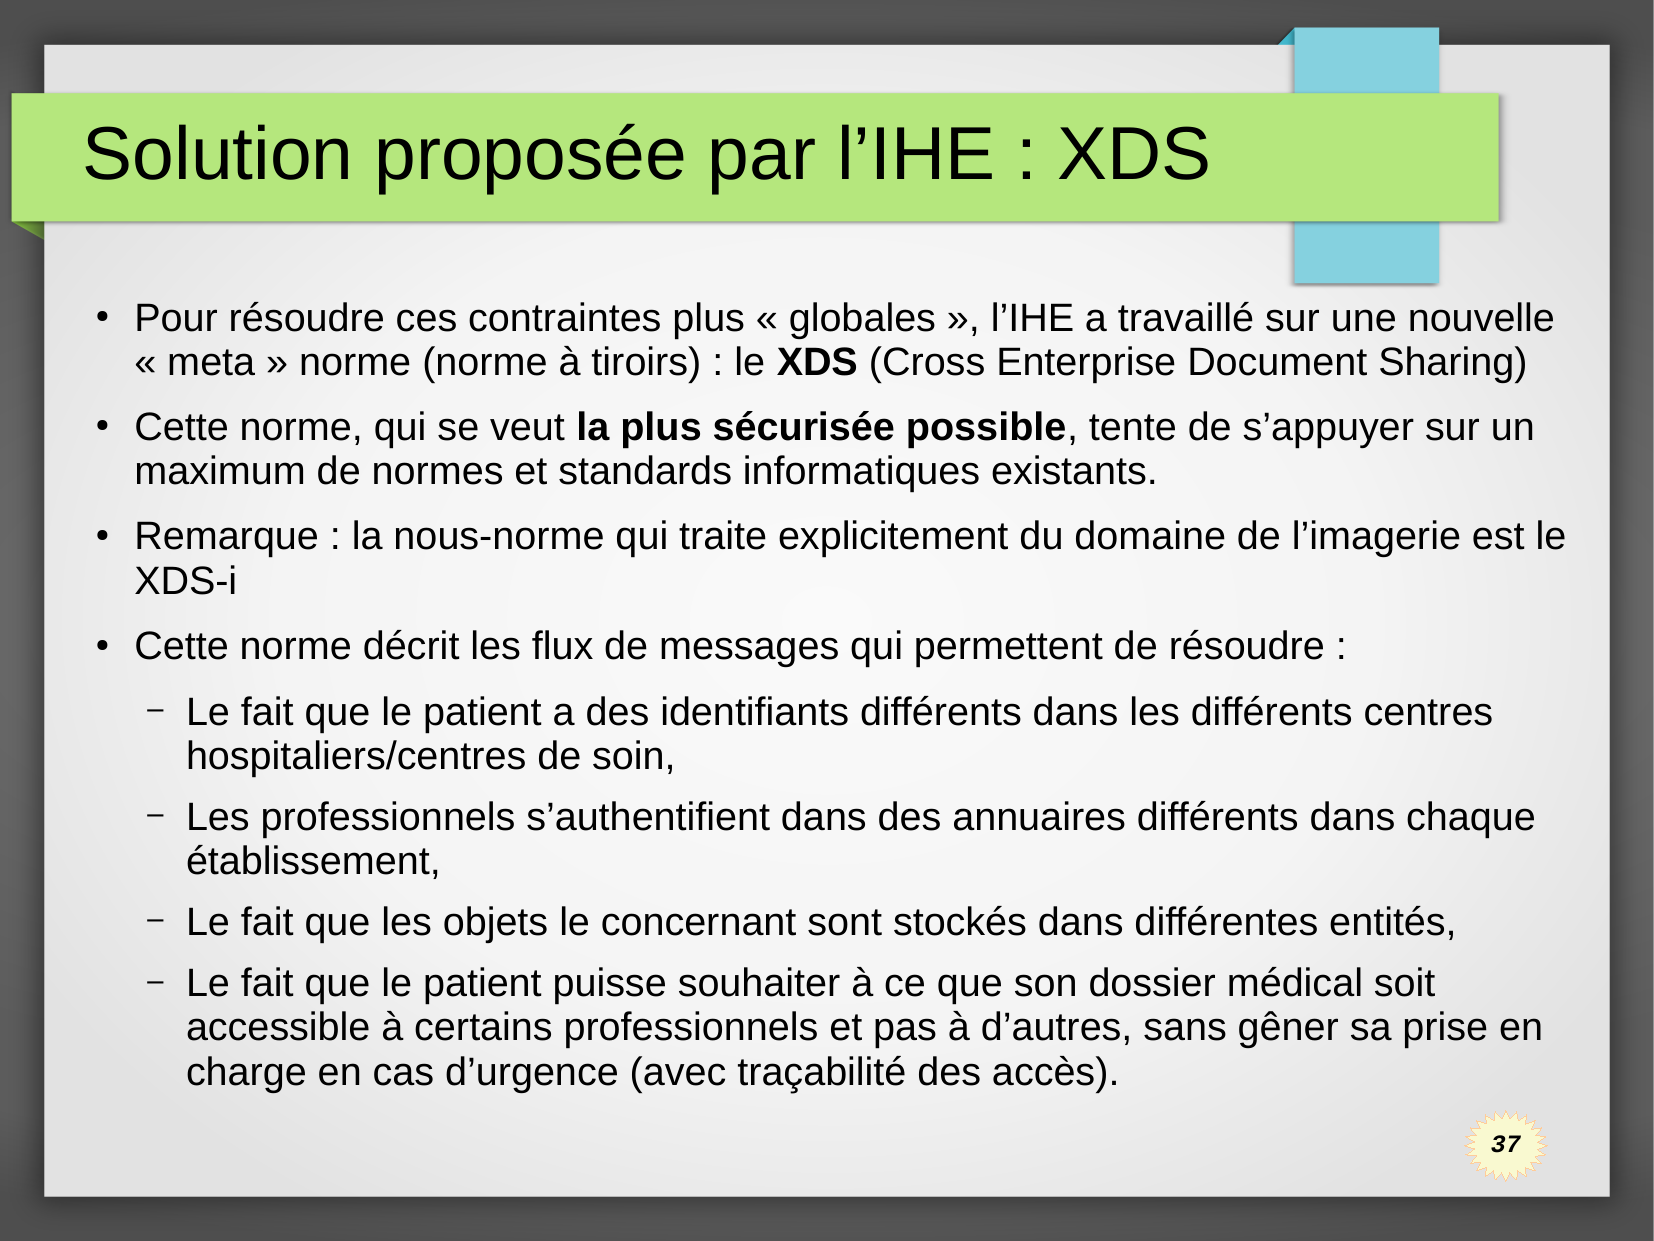

# Solution proposée par l’IHE : XDS
Pour résoudre ces contraintes plus « globales », l’IHE a travaillé sur une nouvelle « meta » norme (norme à tiroirs) : le XDS (Cross Enterprise Document Sharing)
Cette norme, qui se veut la plus sécurisée possible, tente de s’appuyer sur un maximum de normes et standards informatiques existants.
Remarque : la nous-norme qui traite explicitement du domaine de l’imagerie est le XDS-i
Cette norme décrit les flux de messages qui permettent de résoudre :
Le fait que le patient a des identifiants différents dans les différents centres hospitaliers/centres de soin,
Les professionnels s’authentifient dans des annuaires différents dans chaque établissement,
Le fait que les objets le concernant sont stockés dans différentes entités,
Le fait que le patient puisse souhaiter à ce que son dossier médical soit accessible à certains professionnels et pas à d’autres, sans gêner sa prise en charge en cas d’urgence (avec traçabilité des accès).